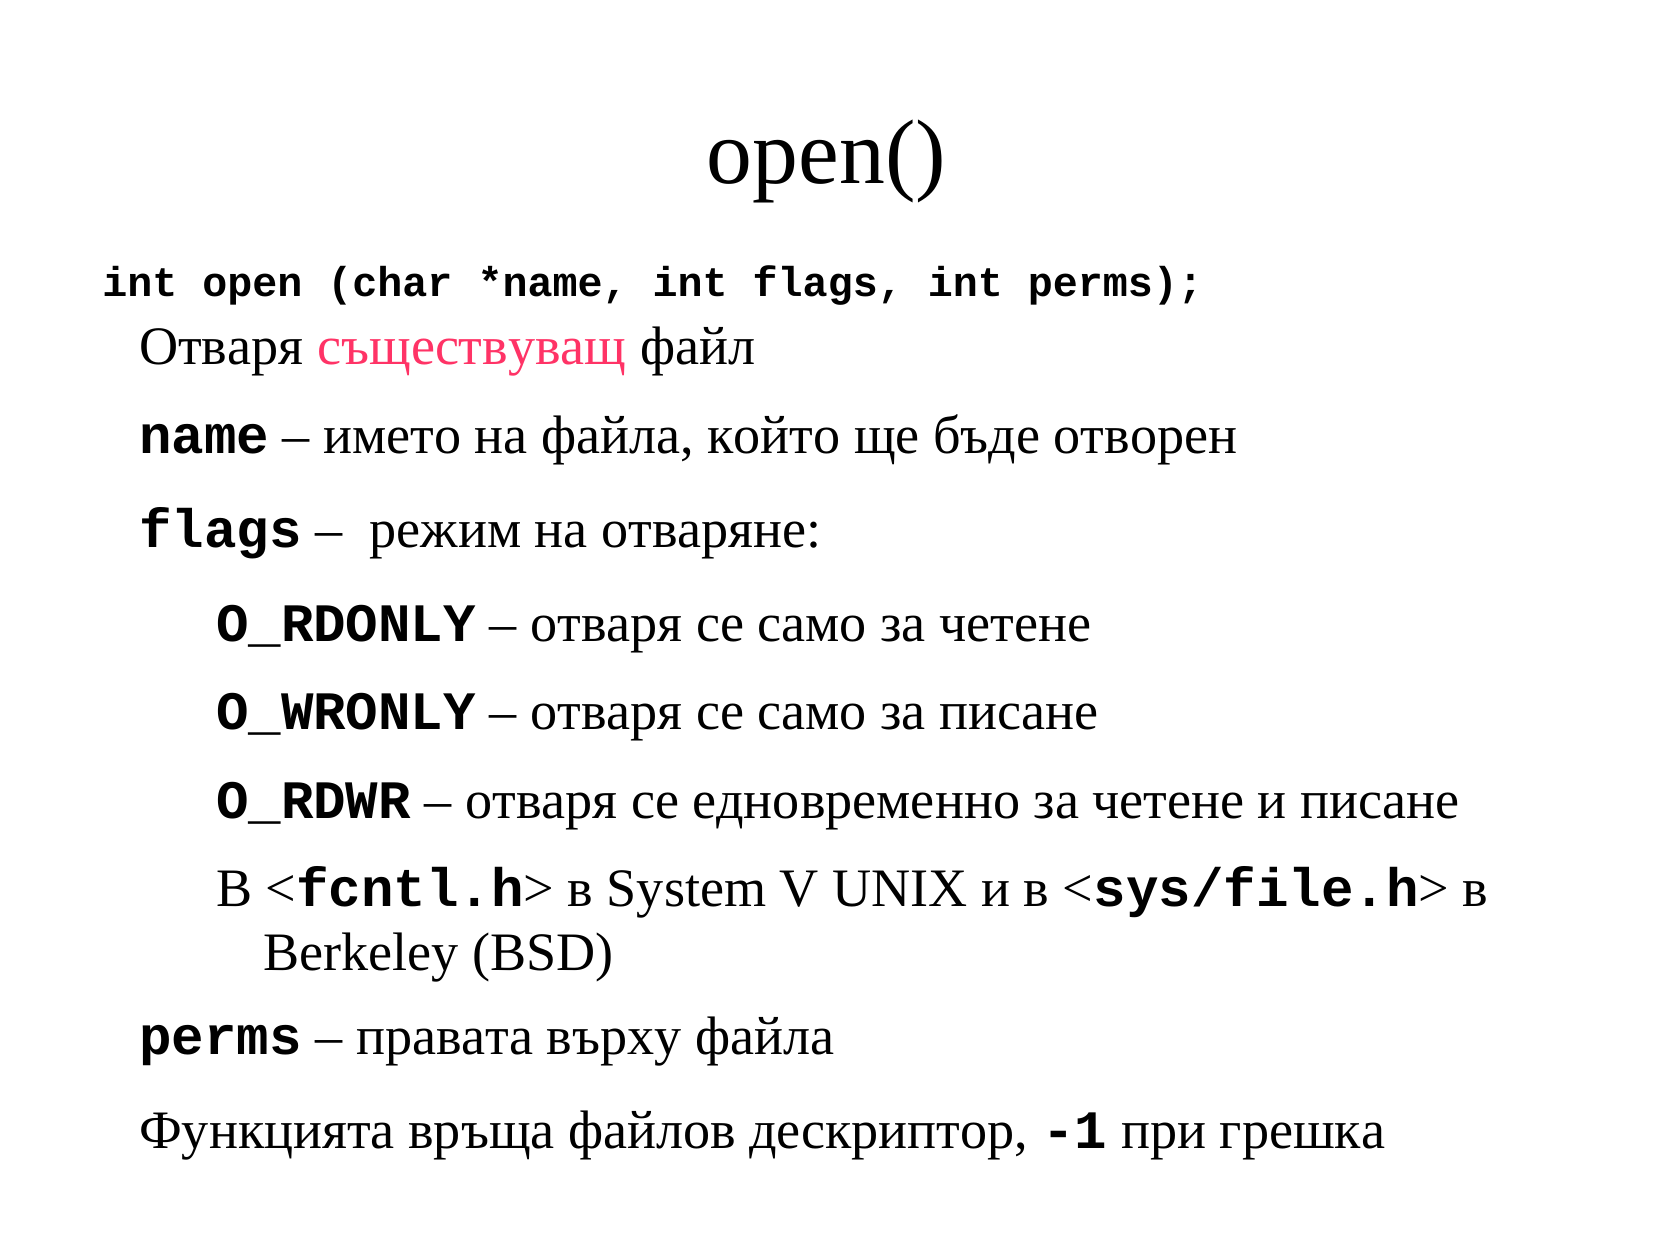

# open()
int open (char *name, int flags, int perms);
Отваря съществуващ файл
name – името на файла, който ще бъде отворен
flags – режим на отваряне:
O_RDONLY – отваря се само за четене
O_WRONLY – отваря се само за писане
O_RDWR – отваря се едновременно за четене и писане
В <fcntl.h> в System V UNIX и в <sys/file.h> в Berkeley (BSD)
perms – правата върху файла
Функцията връща файлов дескриптор, -1 при грешка